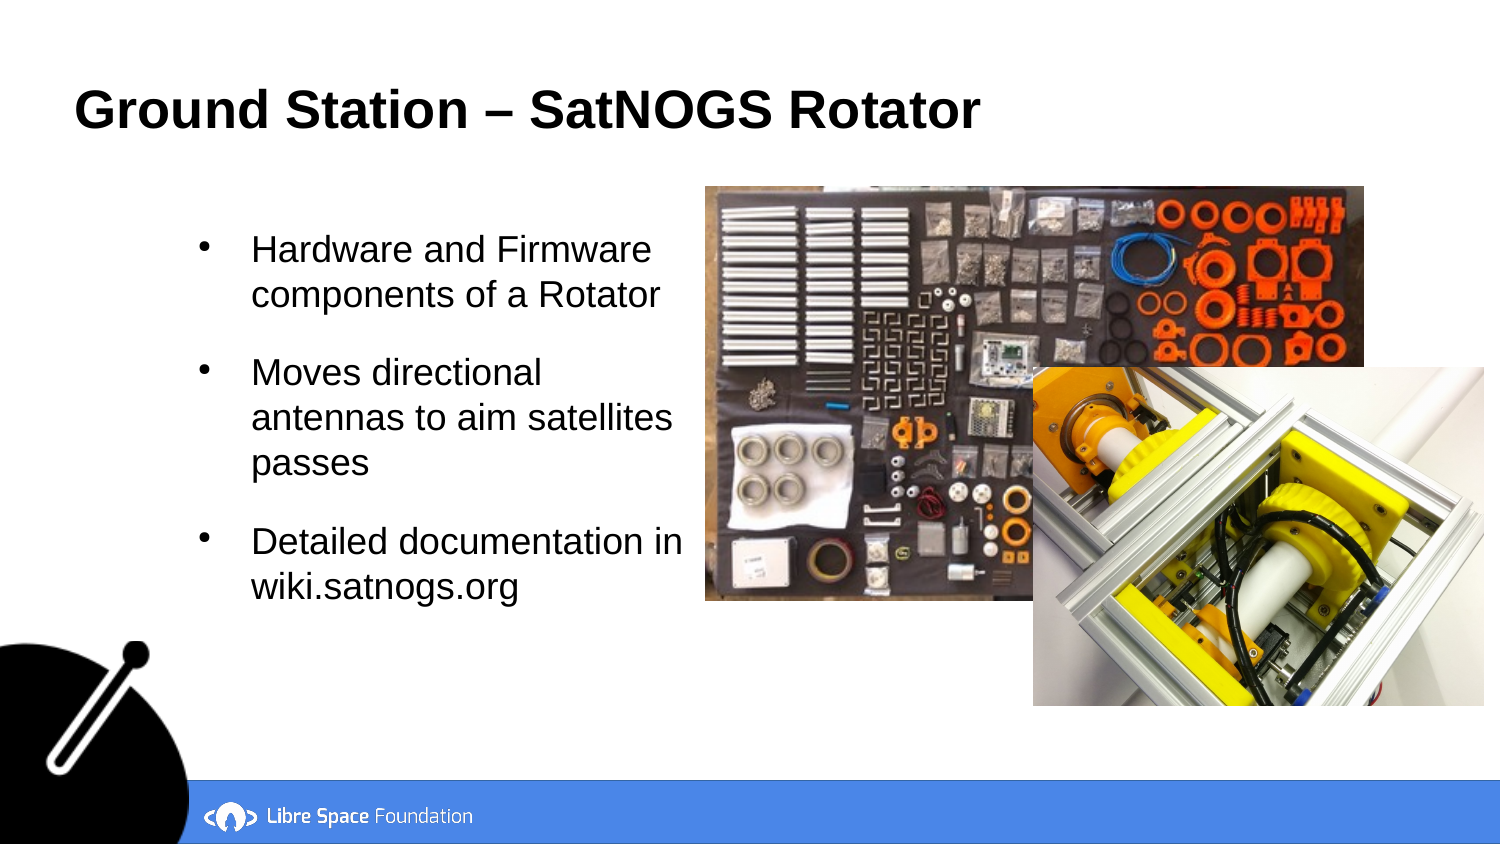

# Ground Station – SatNOGS Rotator
Hardware and Firmware components of a Rotator
Moves directional antennas to aim satellites passes
Detailed documentation in wiki.satnogs.org